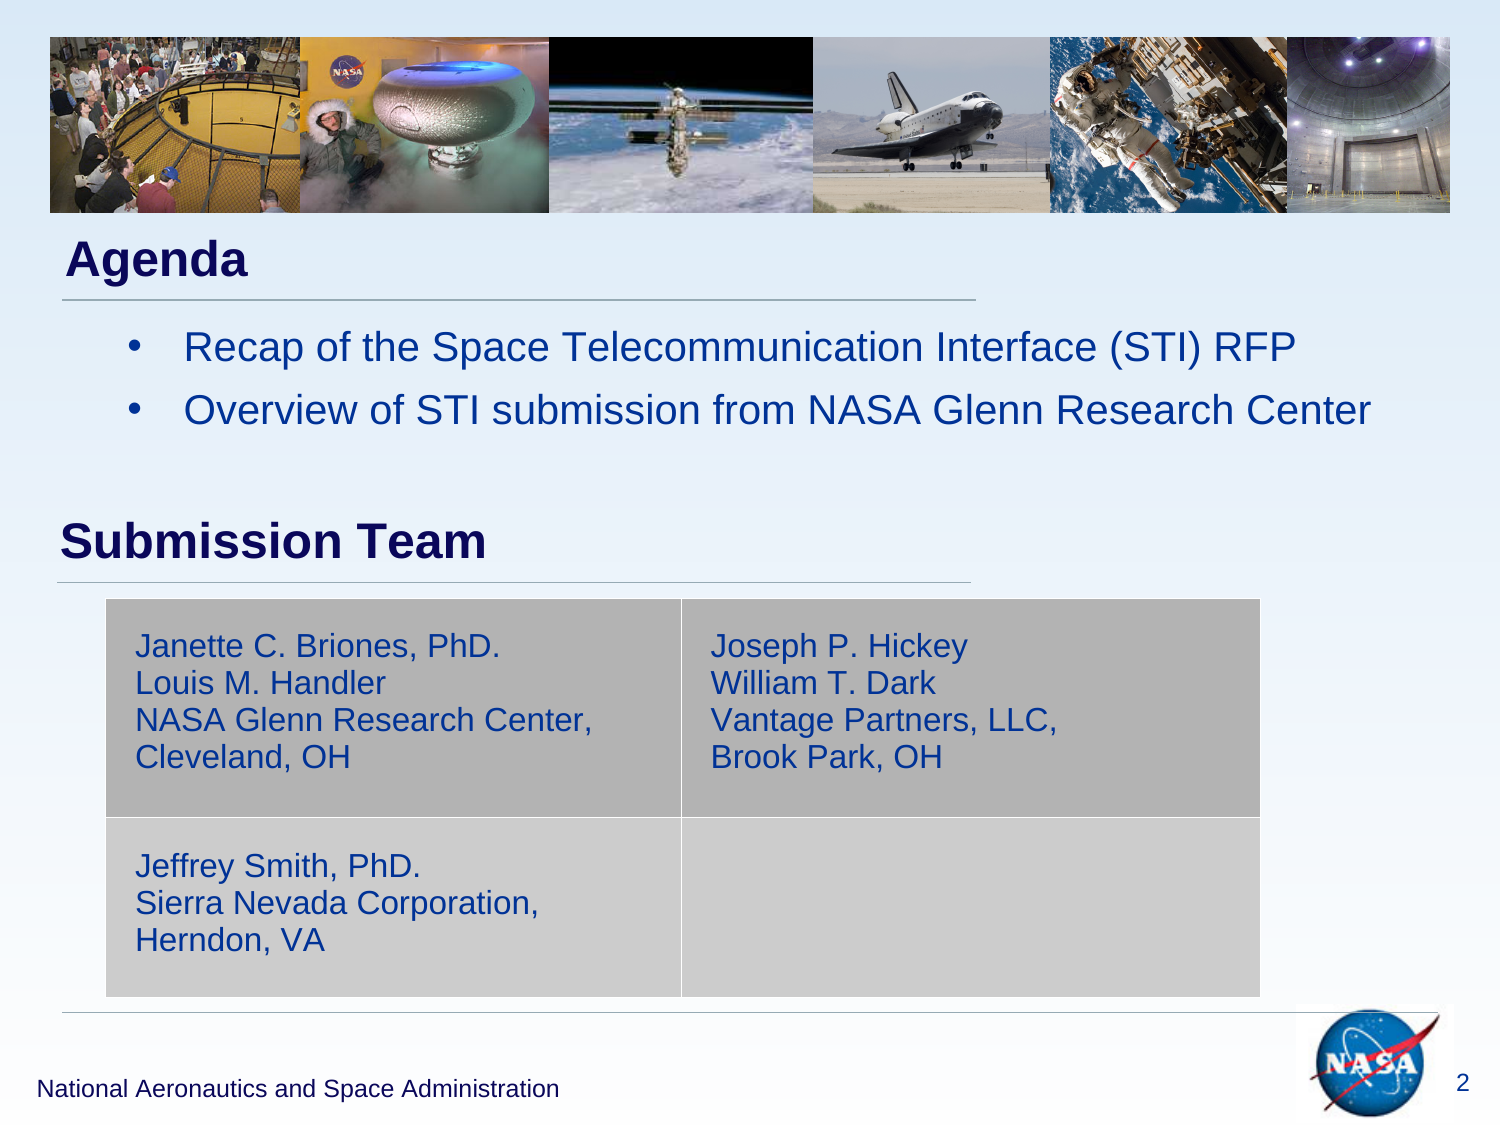

Agenda
# Recap of the Space Telecommunication Interface (STI) RFP
Overview of STI submission from NASA Glenn Research Center
Submission Team
| Janette C. Briones, PhD. Louis M. Handler NASA Glenn Research Center, Cleveland, OH | Joseph P. Hickey William T. Dark Vantage Partners, LLC, Brook Park, OH |
| --- | --- |
| Jeffrey Smith, PhD. Sierra Nevada Corporation, Herndon, VA | |
2
National Aeronautics and Space Administration